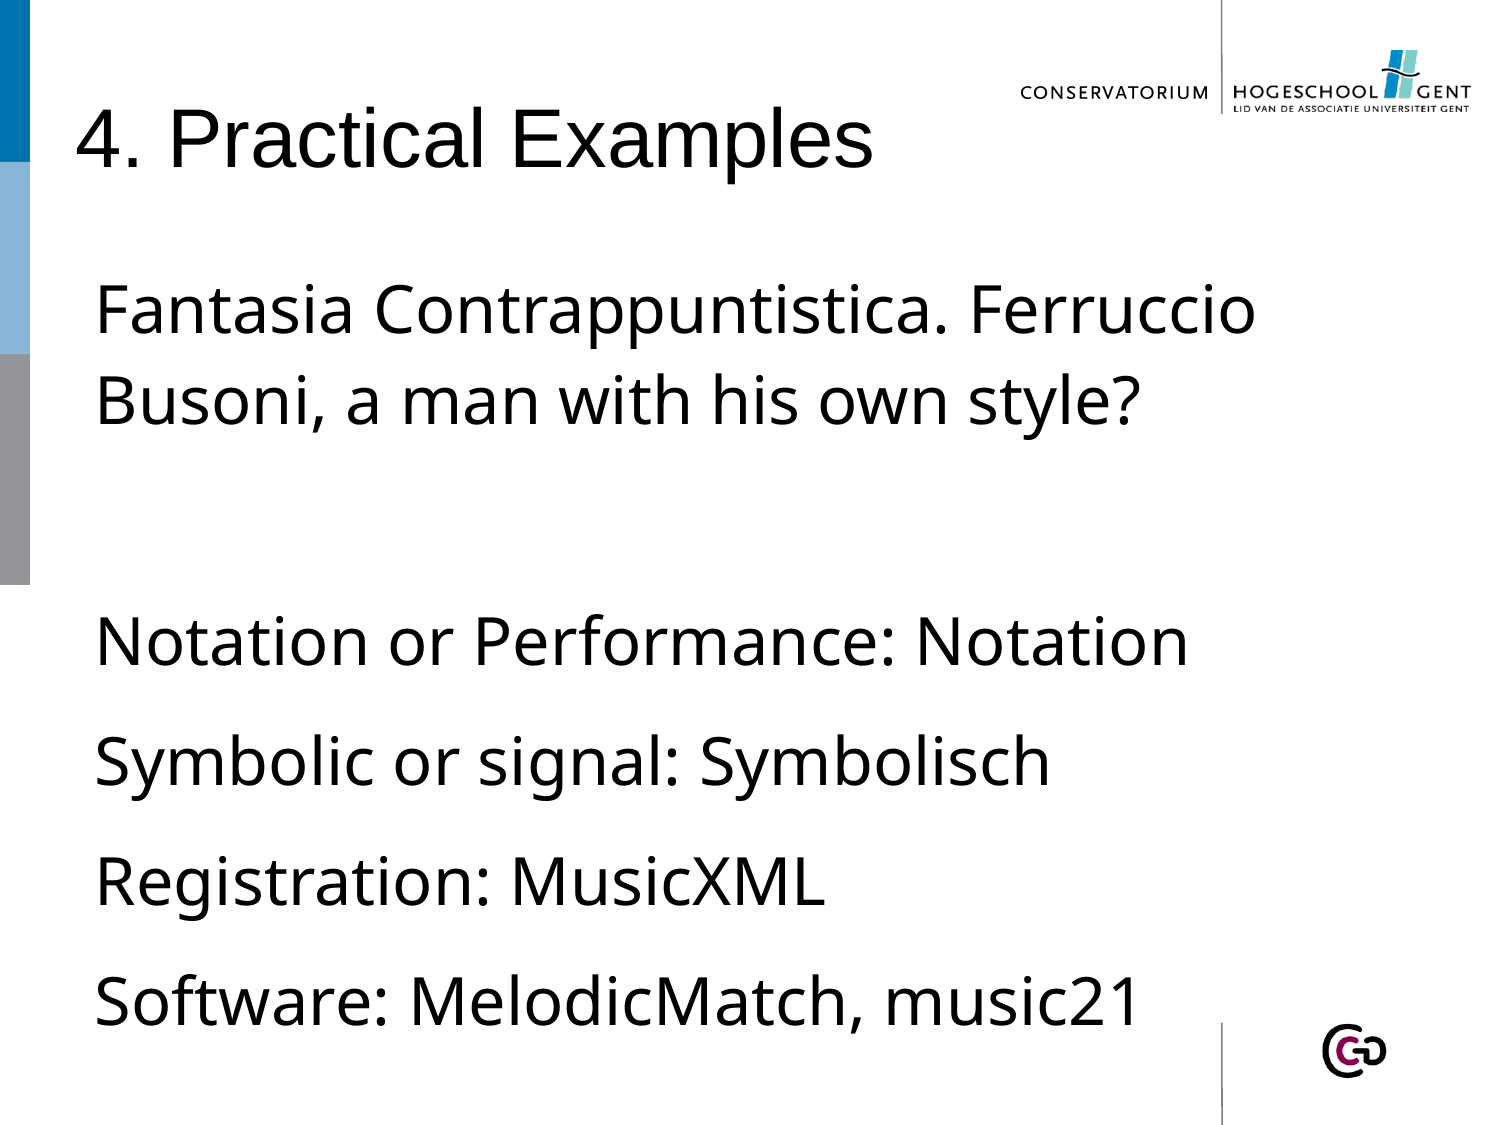

# 4. Practical Examples
Fantasia Contrappuntistica. Ferruccio Busoni, a man with his own style?
Notation or Performance: Notation
Symbolic or signal: Symbolisch
Registration: MusicXML
Software: MelodicMatch, music21